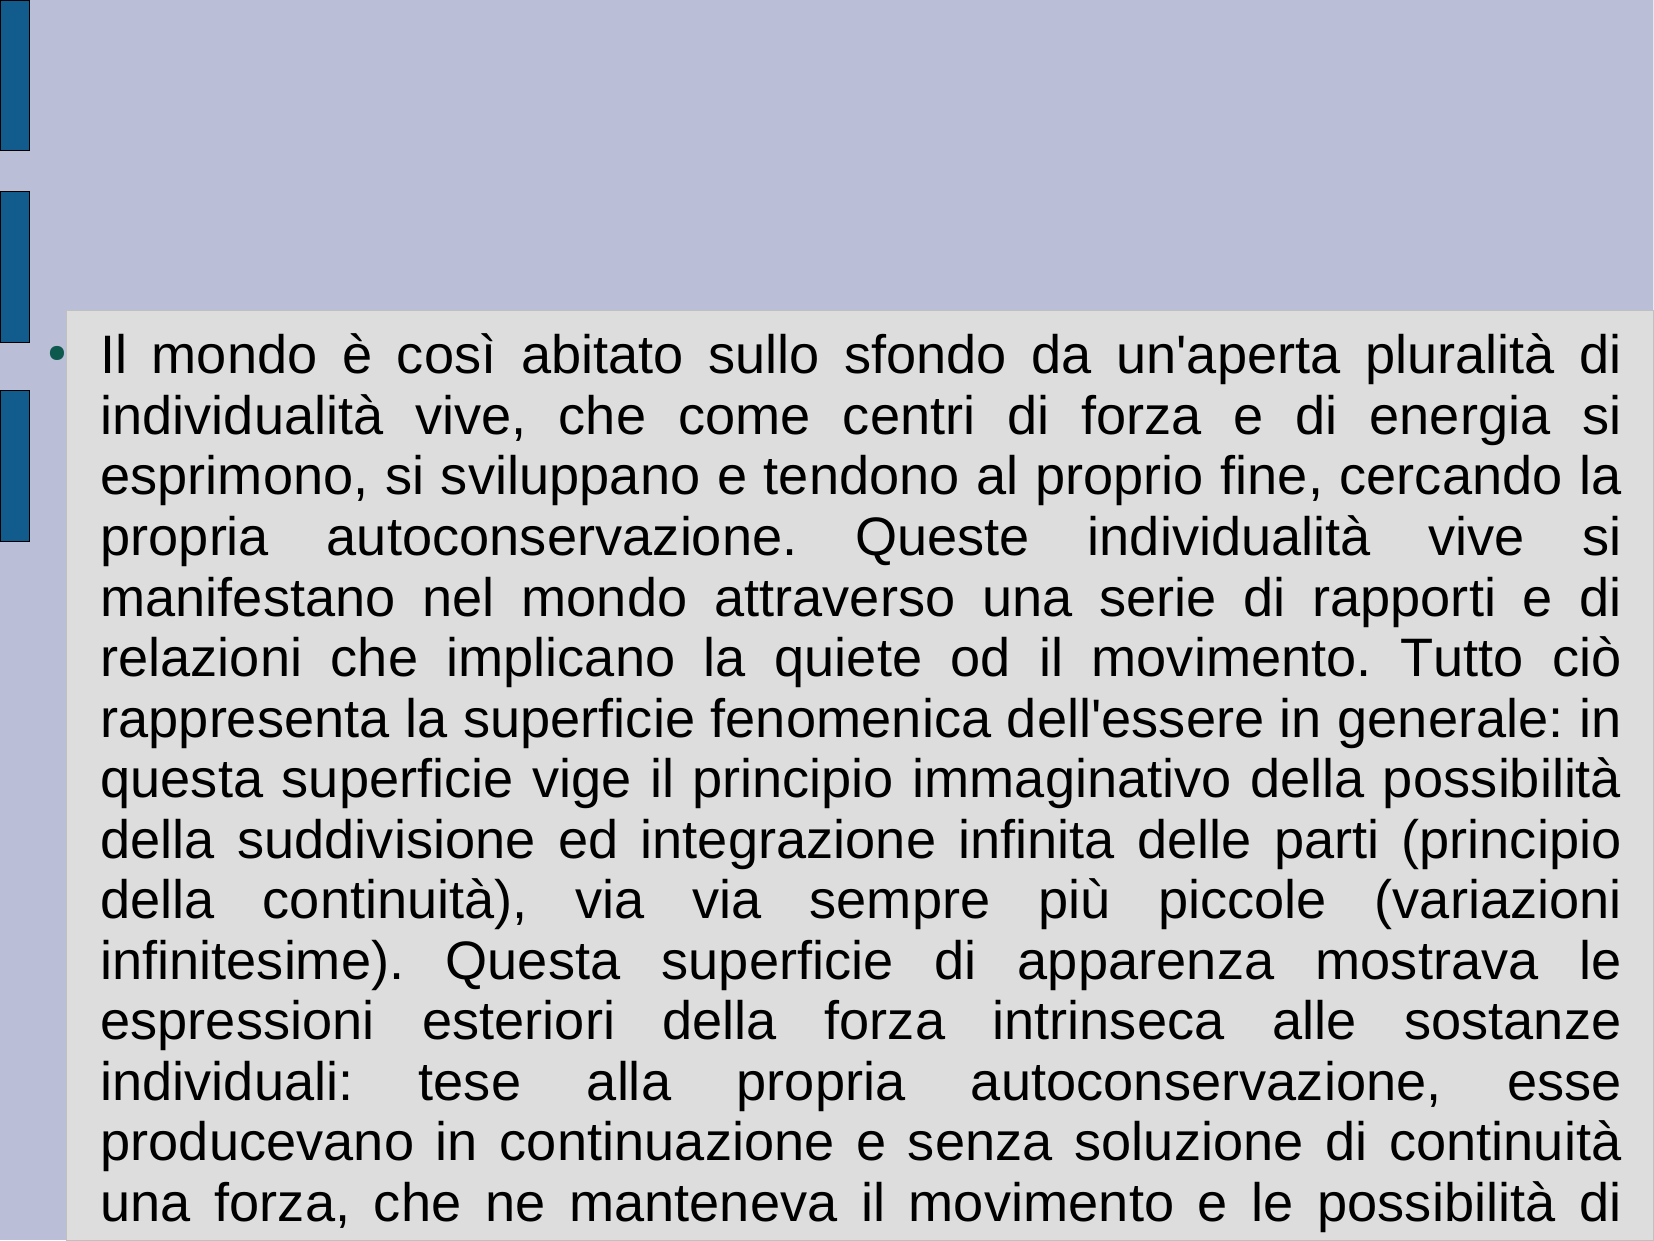

#
Il mondo è così abitato sullo sfondo da un'aperta pluralità di individualità vive, che come centri di forza e di energia si esprimono, si sviluppano e tendono al proprio fine, cercando la propria autoconservazione. Queste individualità vive si manifestano nel mondo attraverso una serie di rapporti e di relazioni che implicano la quiete od il movimento. Tutto ciò rappresenta la superficie fenomenica dell'essere in generale: in questa superficie vige il principio immaginativo della possibilità della suddivisione ed integrazione infinita delle parti (principio della continuità), via via sempre più piccole (variazioni infinitesime). Questa superficie di apparenza mostrava le espressioni esteriori della forza intrinseca alle sostanze individuali: tese alla propria autoconservazione, esse producevano in continuazione e senza soluzione di continuità una forza, che ne manteneva il movimento e le possibilità di trasformazione.